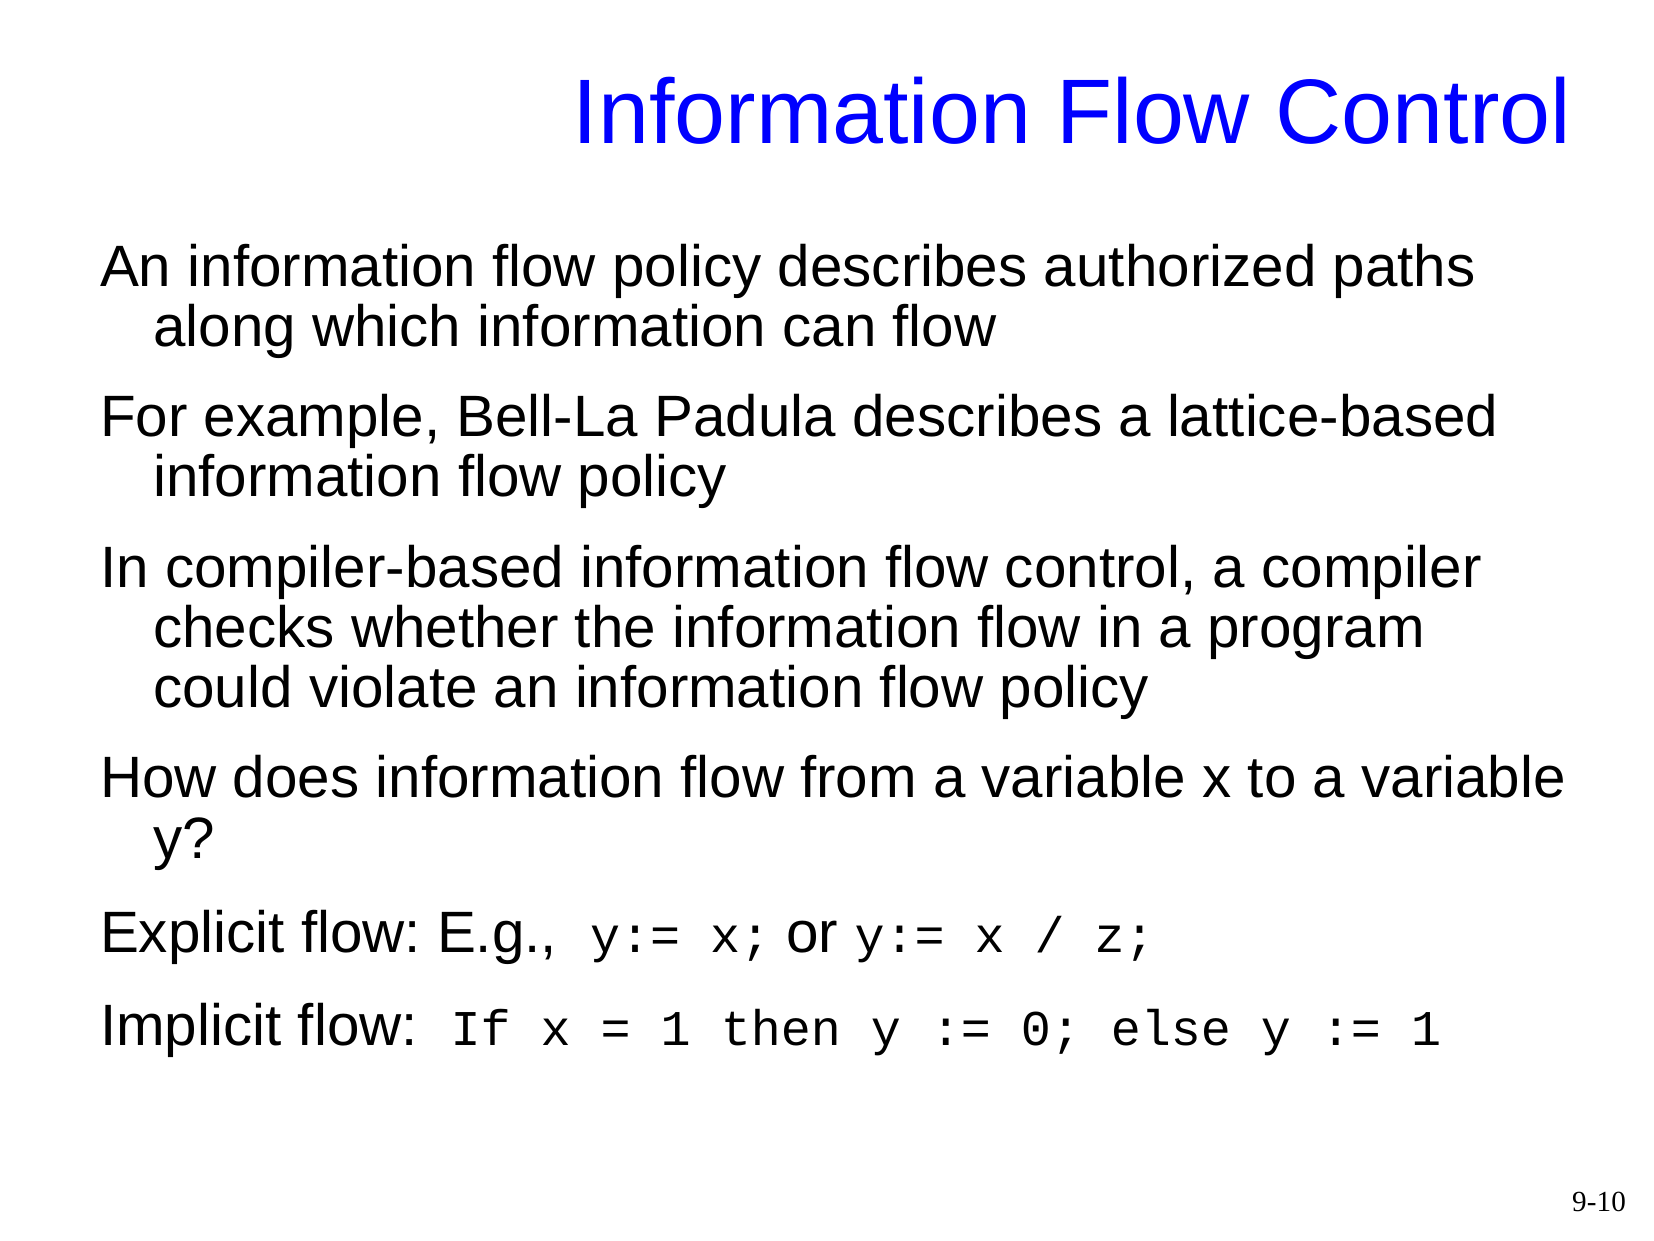

# Information Flow Control
An information flow policy describes authorized paths along which information can flow
For example, Bell-La Padula describes a lattice-based information flow policy
In compiler-based information flow control, a compiler checks whether the information flow in a program could violate an information flow policy
How does information flow from a variable x to a variable y?
Explicit flow: E.g., y:= x; or y:= x / z;
Implicit flow: If x = 1 then y := 0; else y := 1